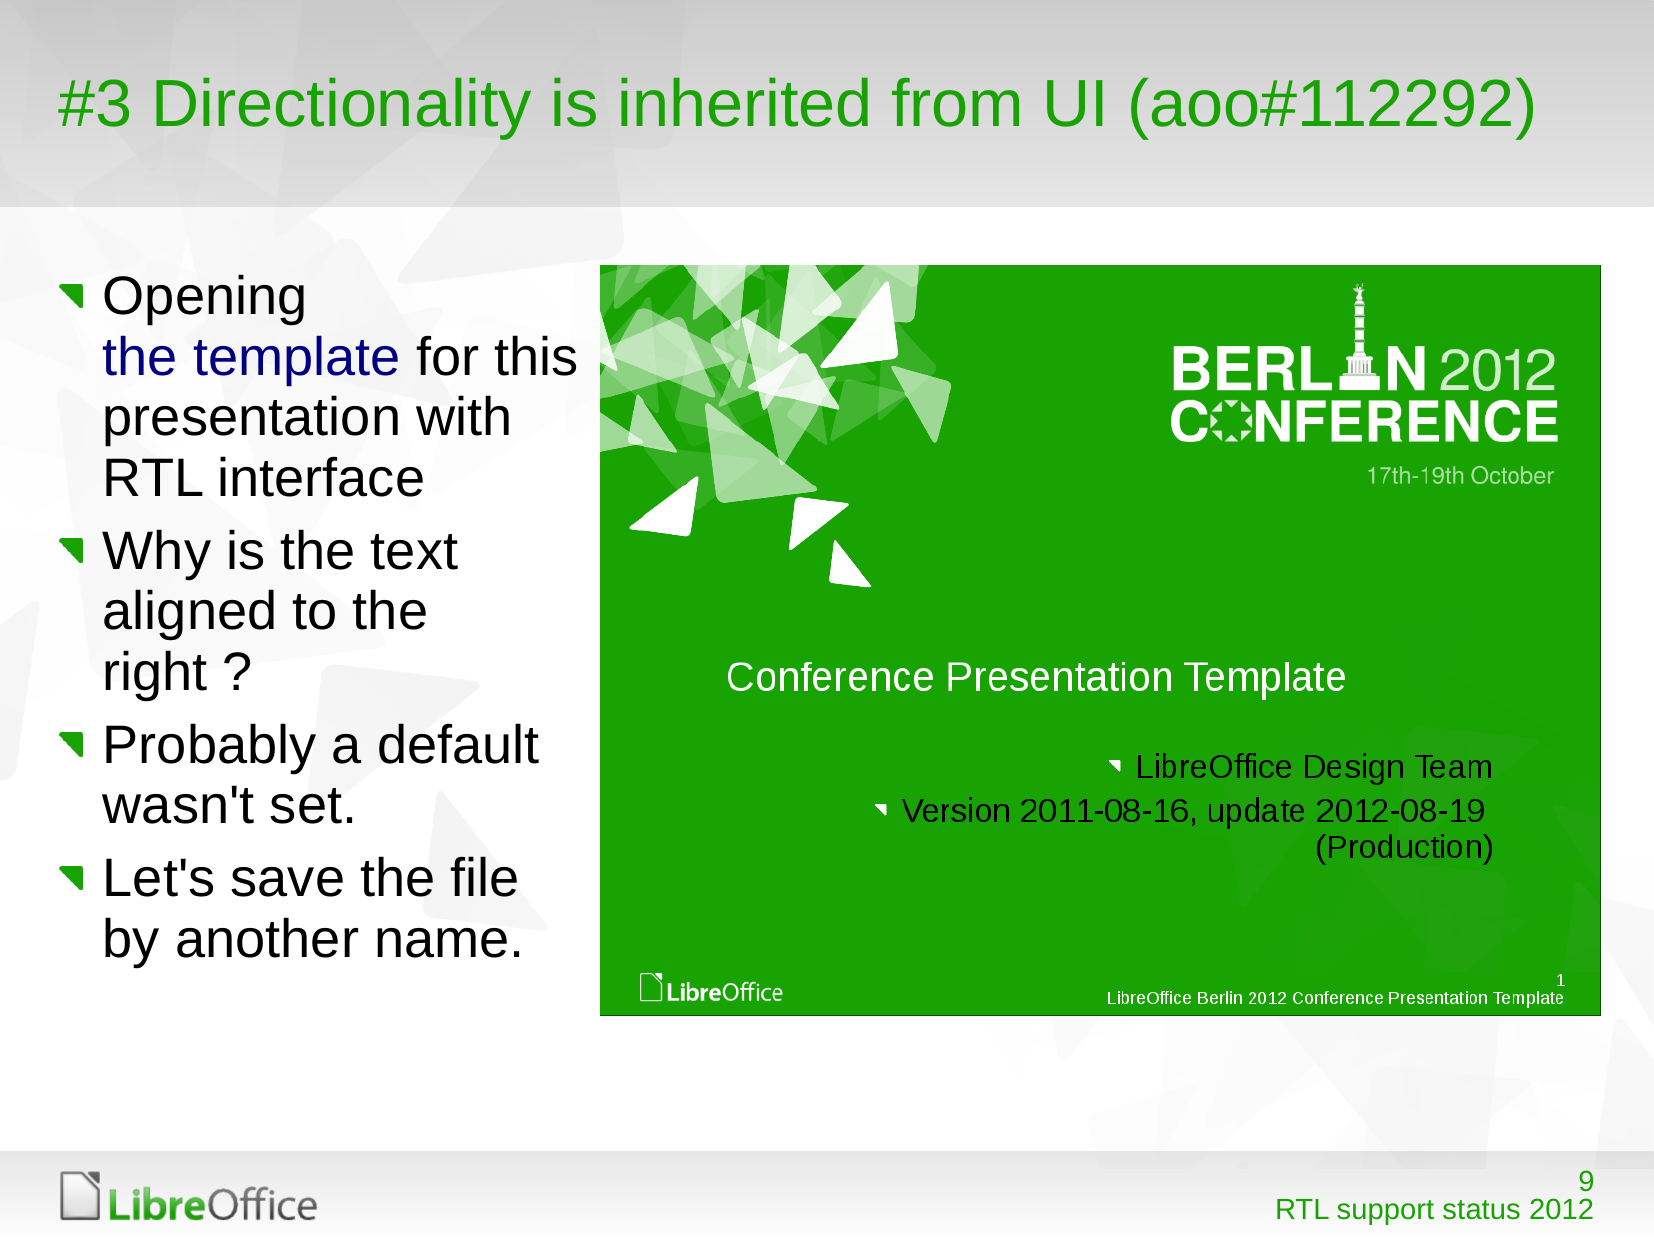

# #3 Directionality is inherited from UI (aoo#112292)
Opening the template for this presentation with RTL interface
Why is the text aligned to the right ?
Probably a default wasn't set.
Let's save the file by another name.
9
RTL support status 2012